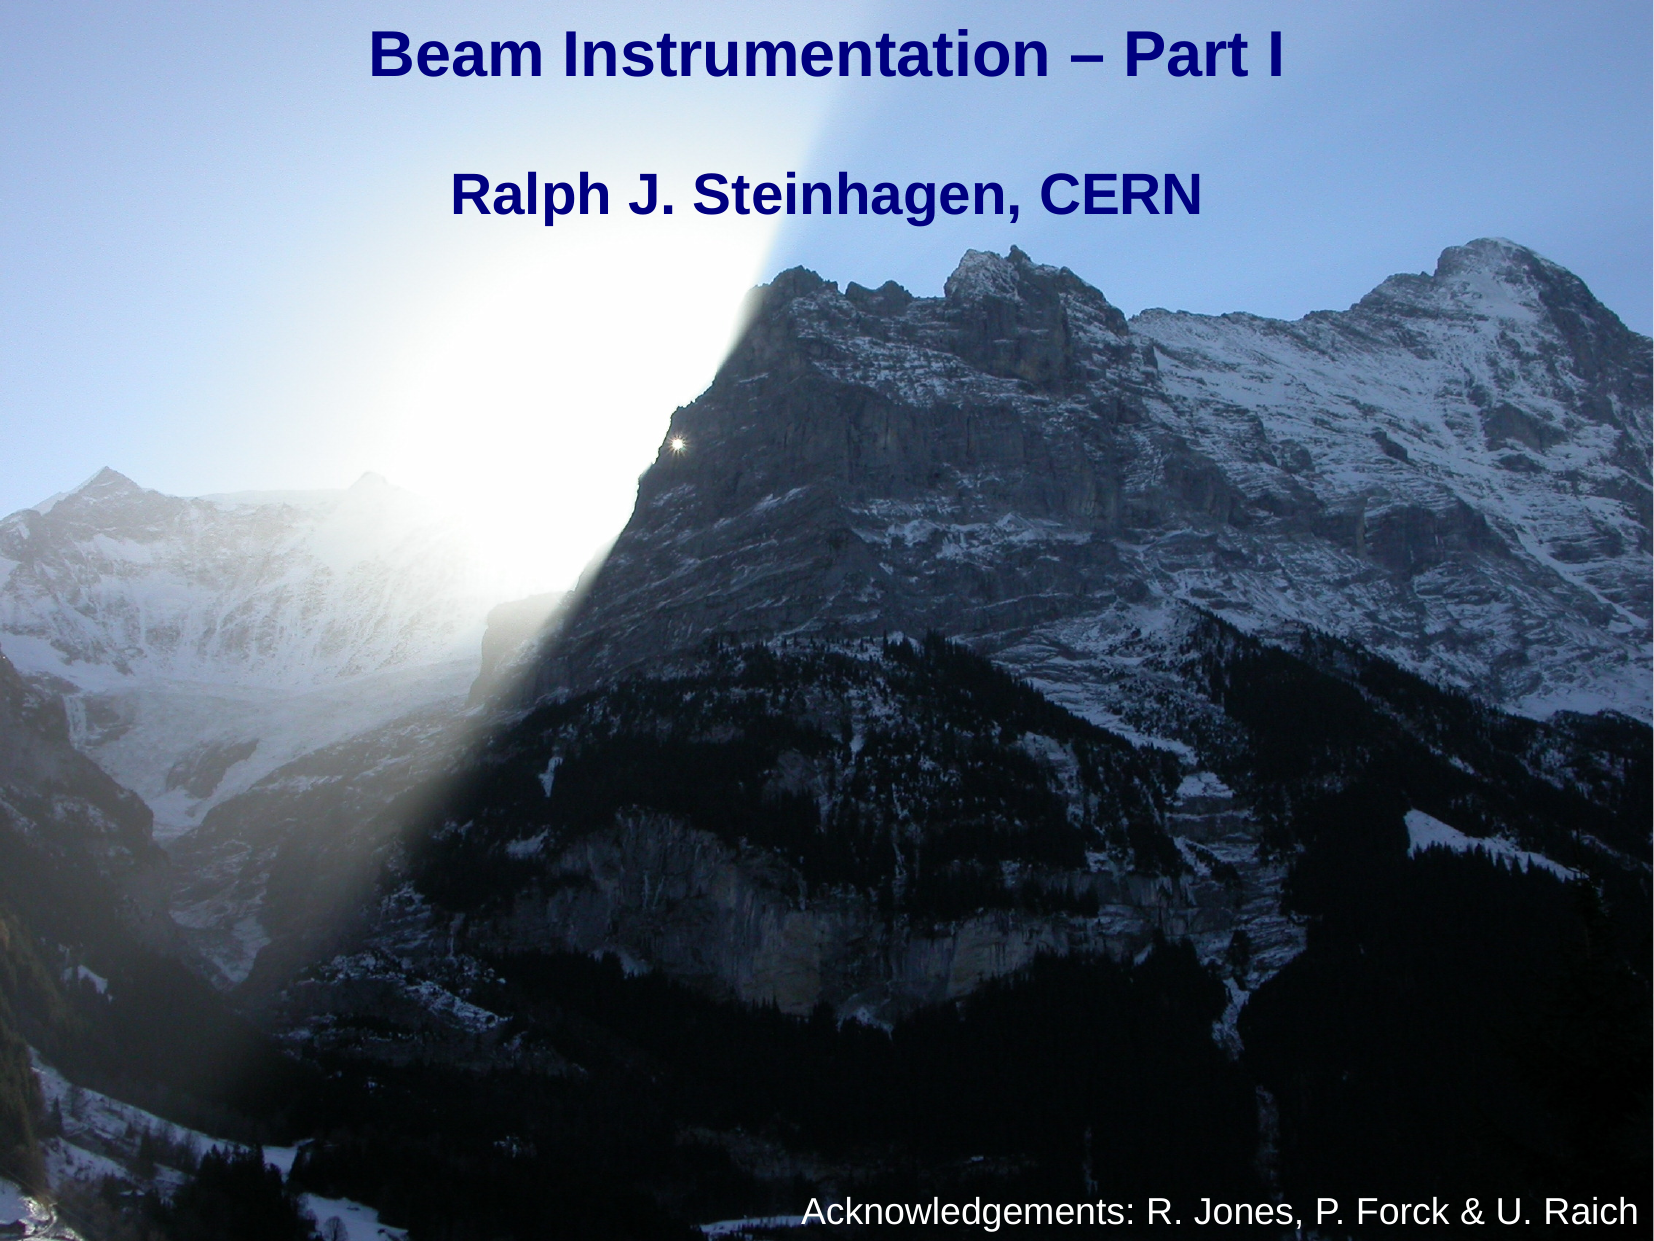

# Beam Instrumentation – Part I Ralph J. Steinhagen, CERN
Acknowledgements: R. Jones, P. Forck & U. Raich